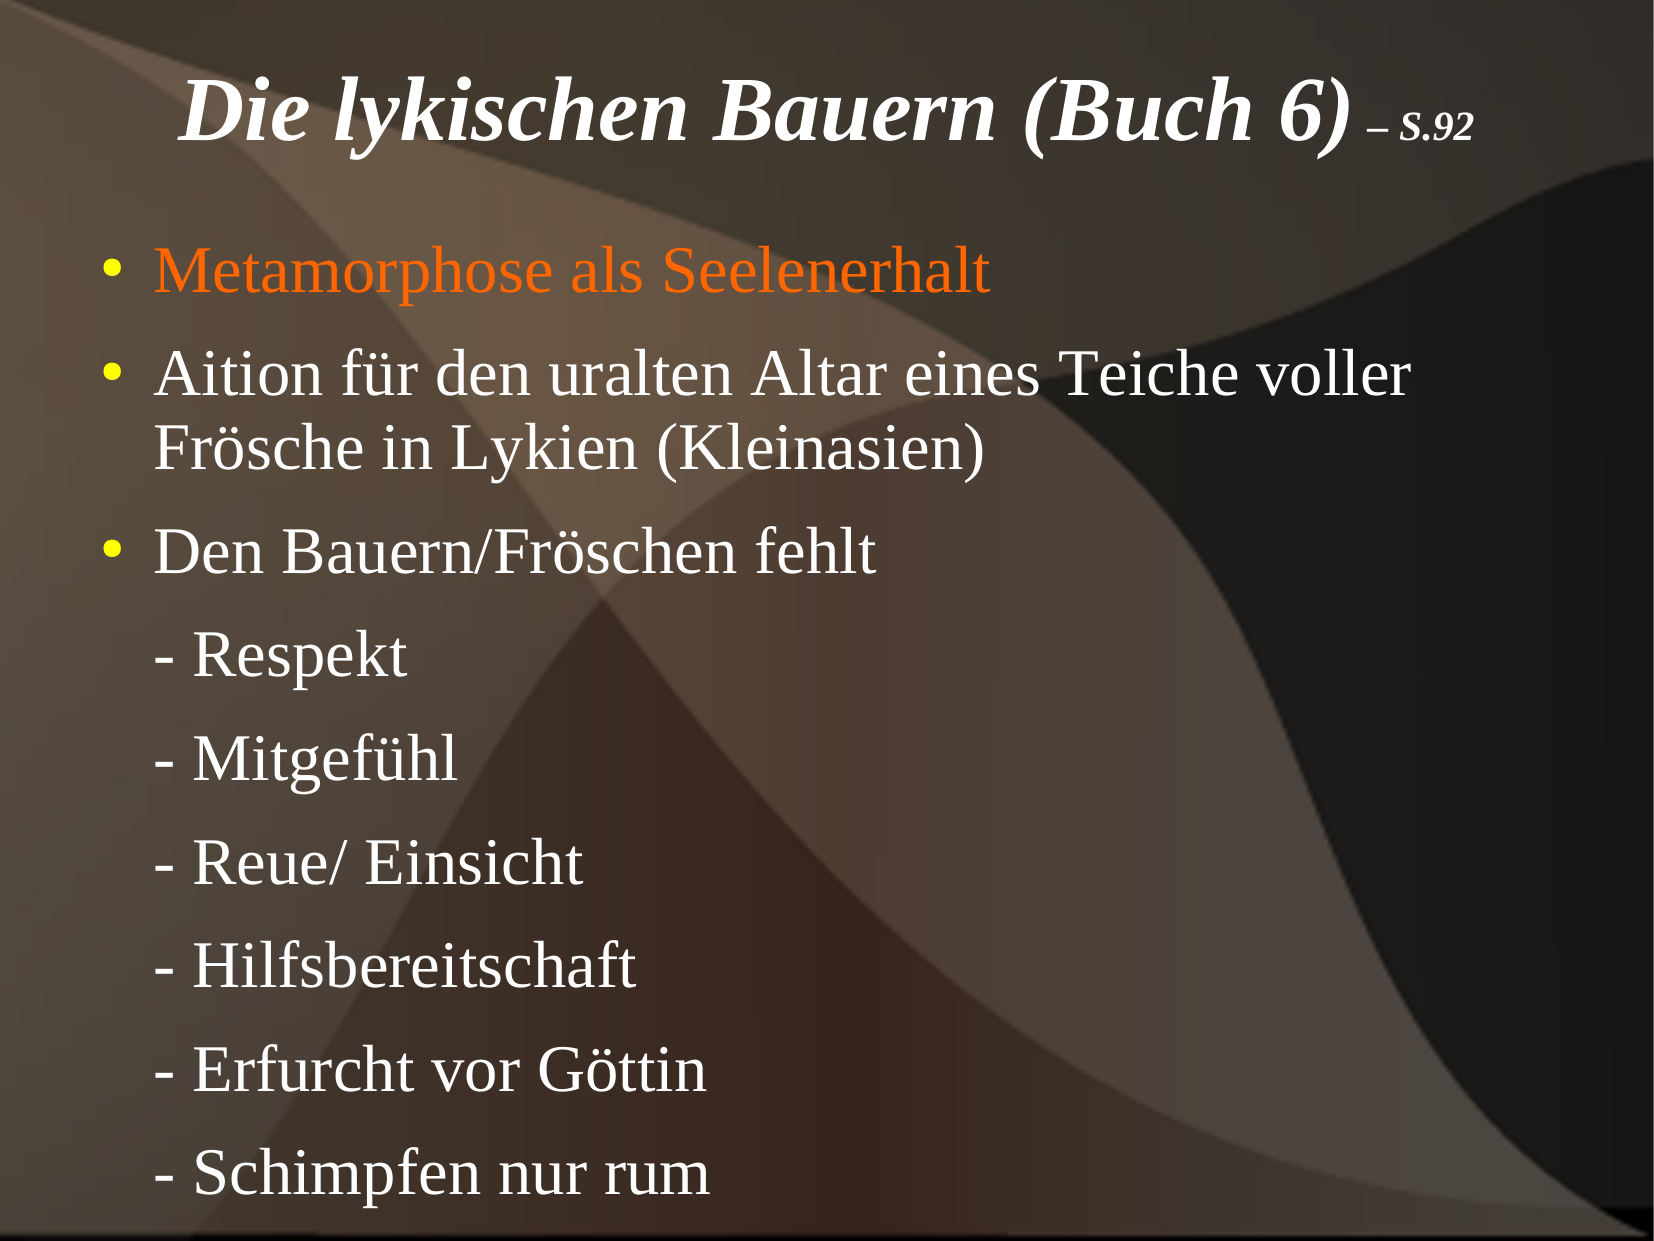

Die lykischen Bauern (Buch 6) – S.92
# Metamorphose als Seelenerhalt
Aition für den uralten Altar eines Teiche voller Frösche in Lykien (Kleinasien)
Den Bauern/Fröschen fehlt
- Respekt
- Mitgefühl
- Reue/ Einsicht
- Hilfsbereitschaft
- Erfurcht vor Göttin
- Schimpfen nur rum